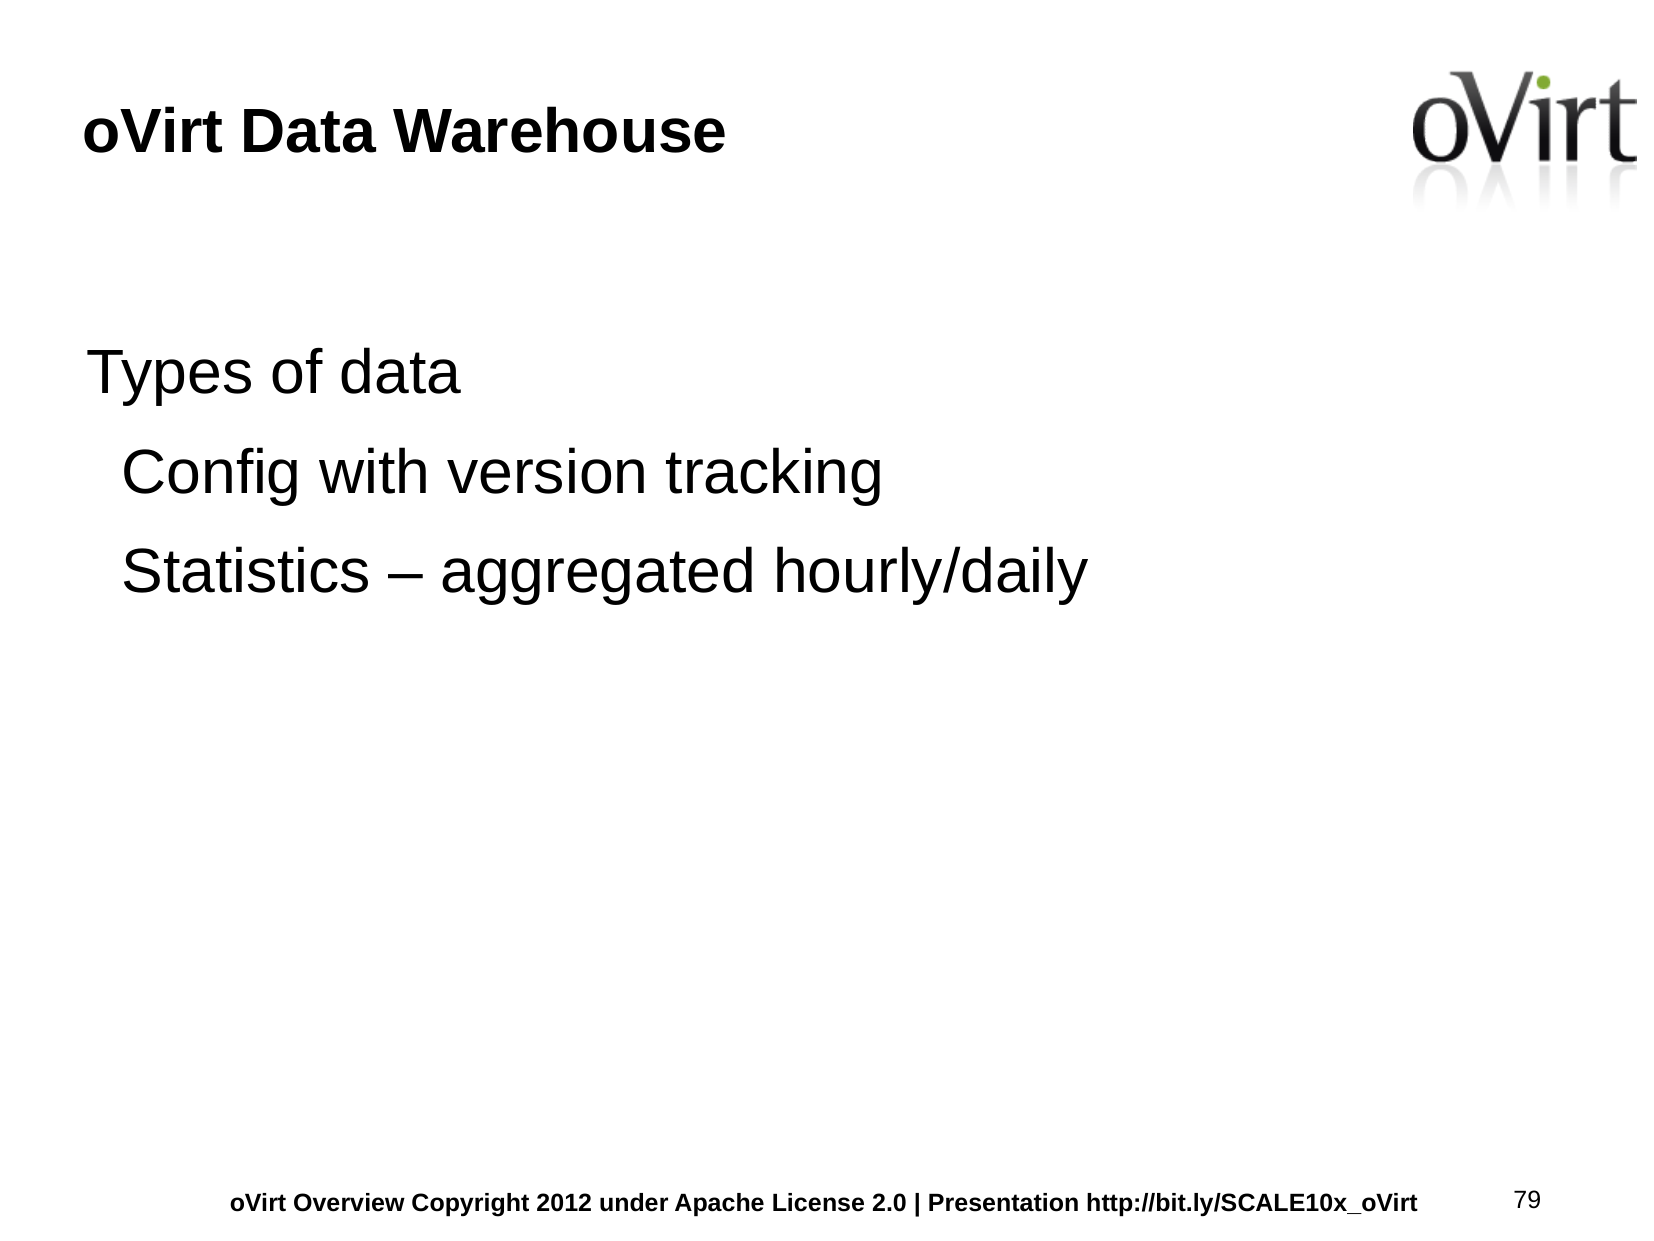

# oVirt Data Warehouse
Types of data
 Config with version tracking
 Statistics – aggregated hourly/daily